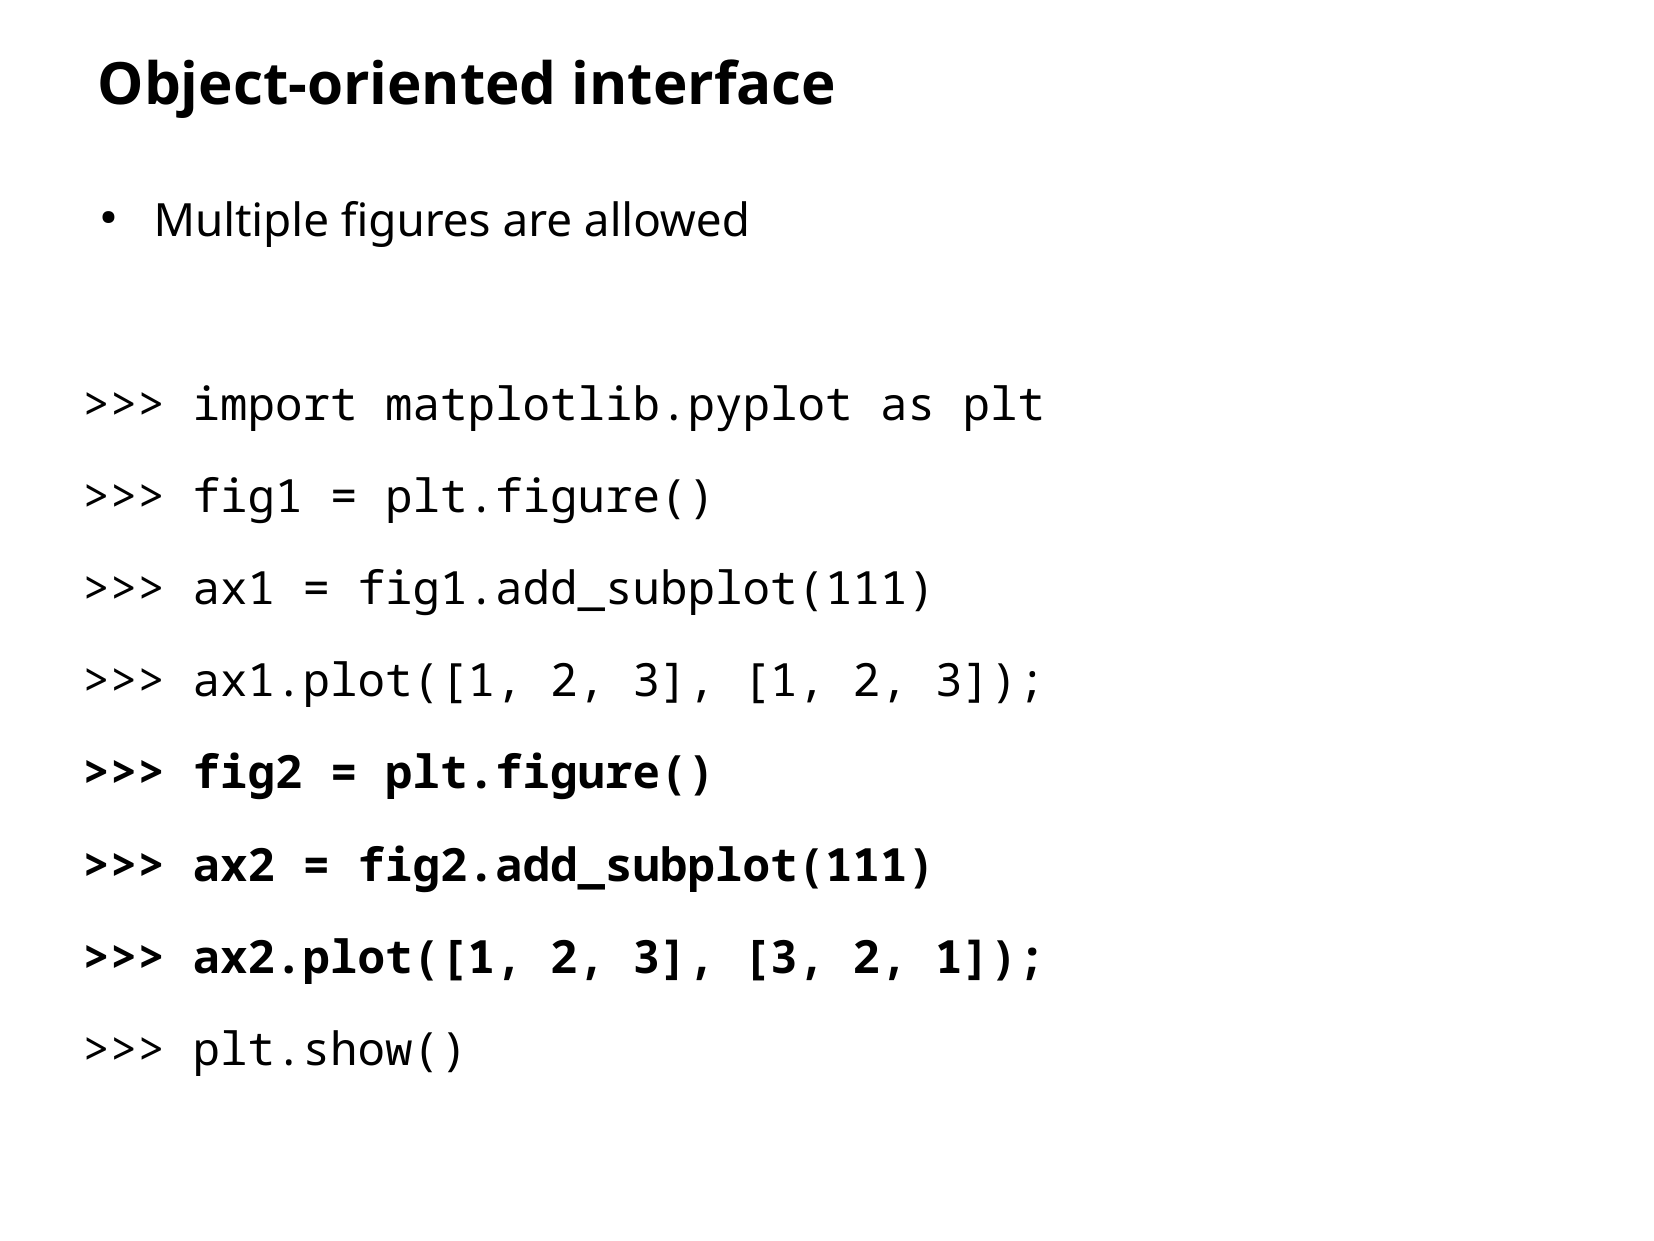

# Object-oriented interface
Multiple figures are allowed
>>> import matplotlib.pyplot as plt
>>> fig1 = plt.figure()
>>> ax1 = fig1.add_subplot(111)
>>> ax1.plot([1, 2, 3], [1, 2, 3]);
>>> fig2 = plt.figure()
>>> ax2 = fig2.add_subplot(111)
>>> ax2.plot([1, 2, 3], [3, 2, 1]);
>>> plt.show()